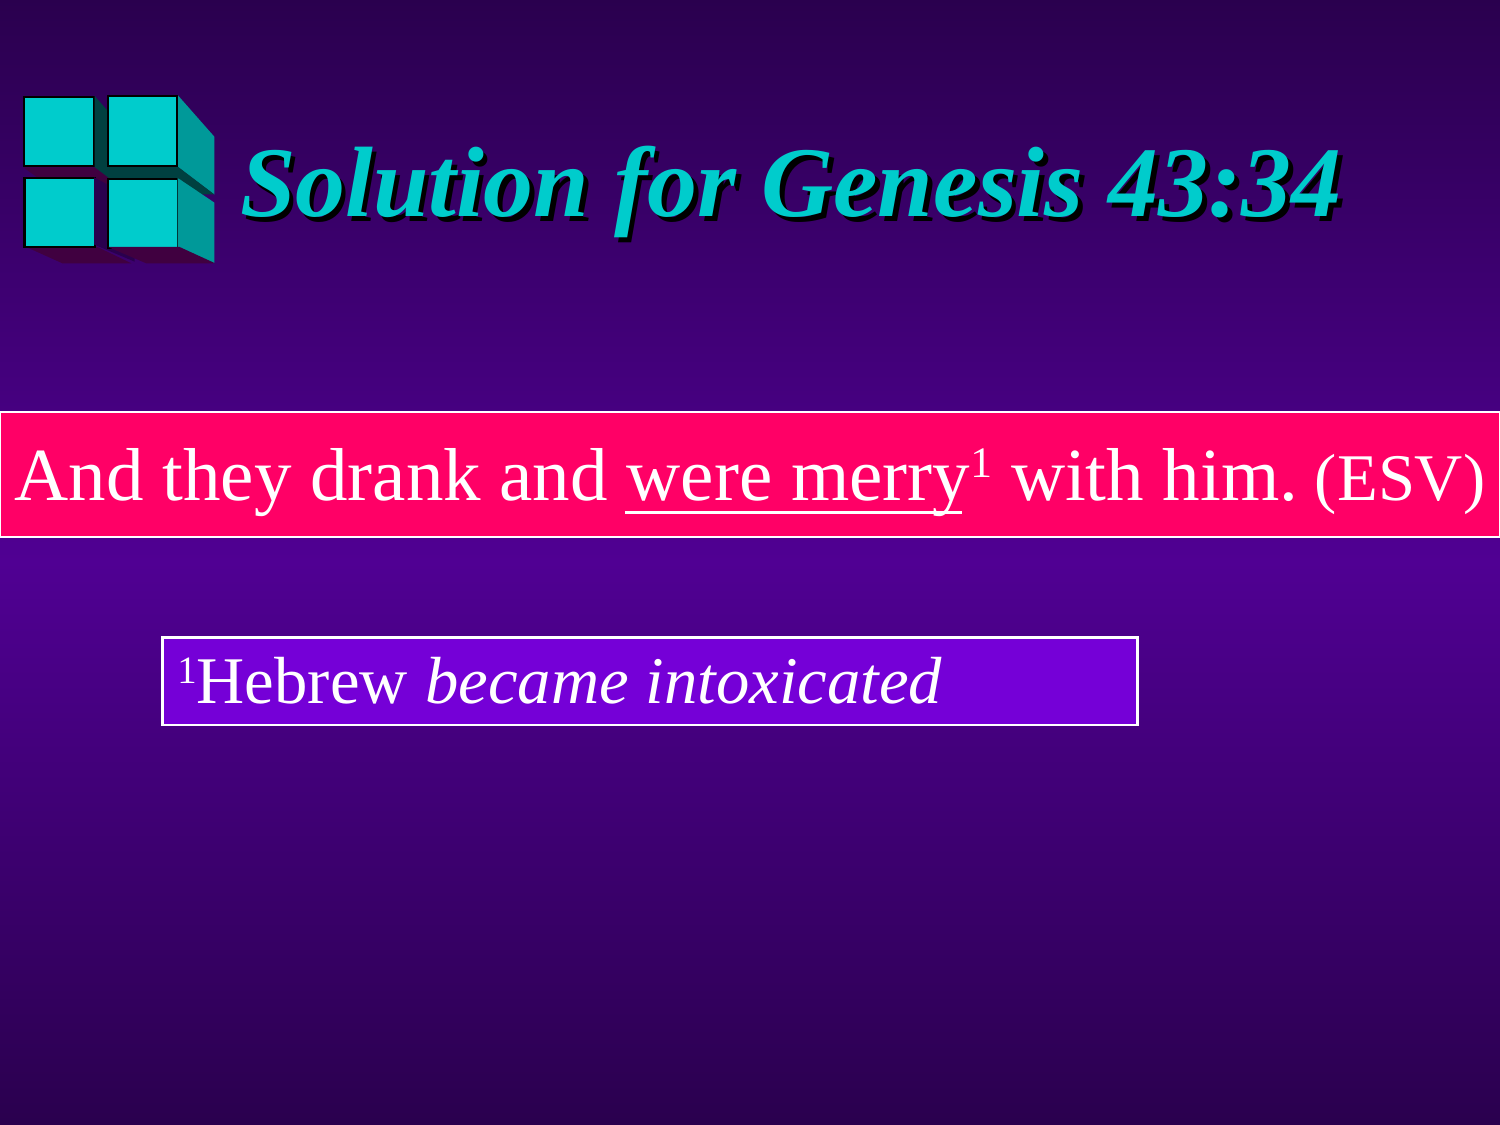

# Solution for Genesis 43:34
And they drank and were merry1 with him. (ESV)
1Hebrew became intoxicated